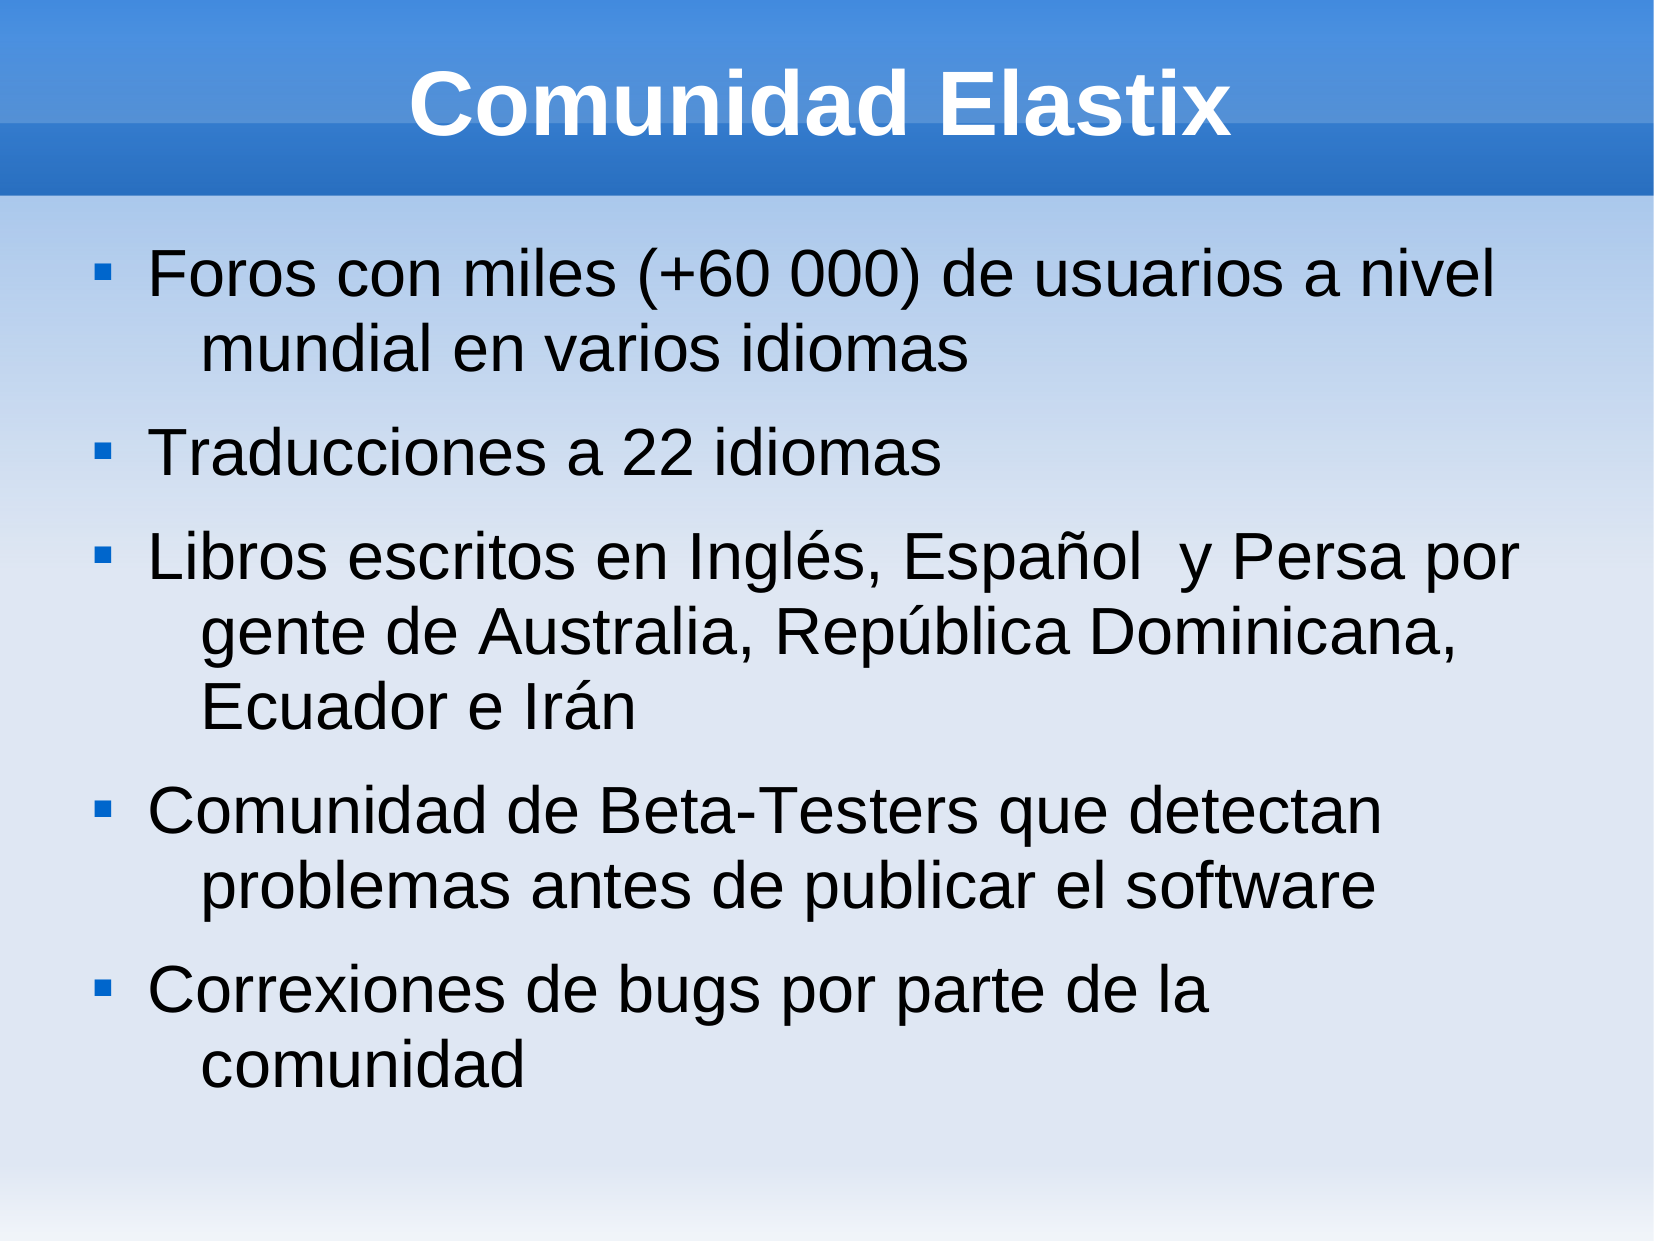

# Comunidad Elastix
Foros con miles (+60 000) de usuarios a nivel mundial en varios idiomas
Traducciones a 22 idiomas
Libros escritos en Inglés, Español y Persa por gente de Australia, República Dominicana, Ecuador e Irán
Comunidad de Beta-Testers que detectan problemas antes de publicar el software
Correxiones de bugs por parte de la comunidad